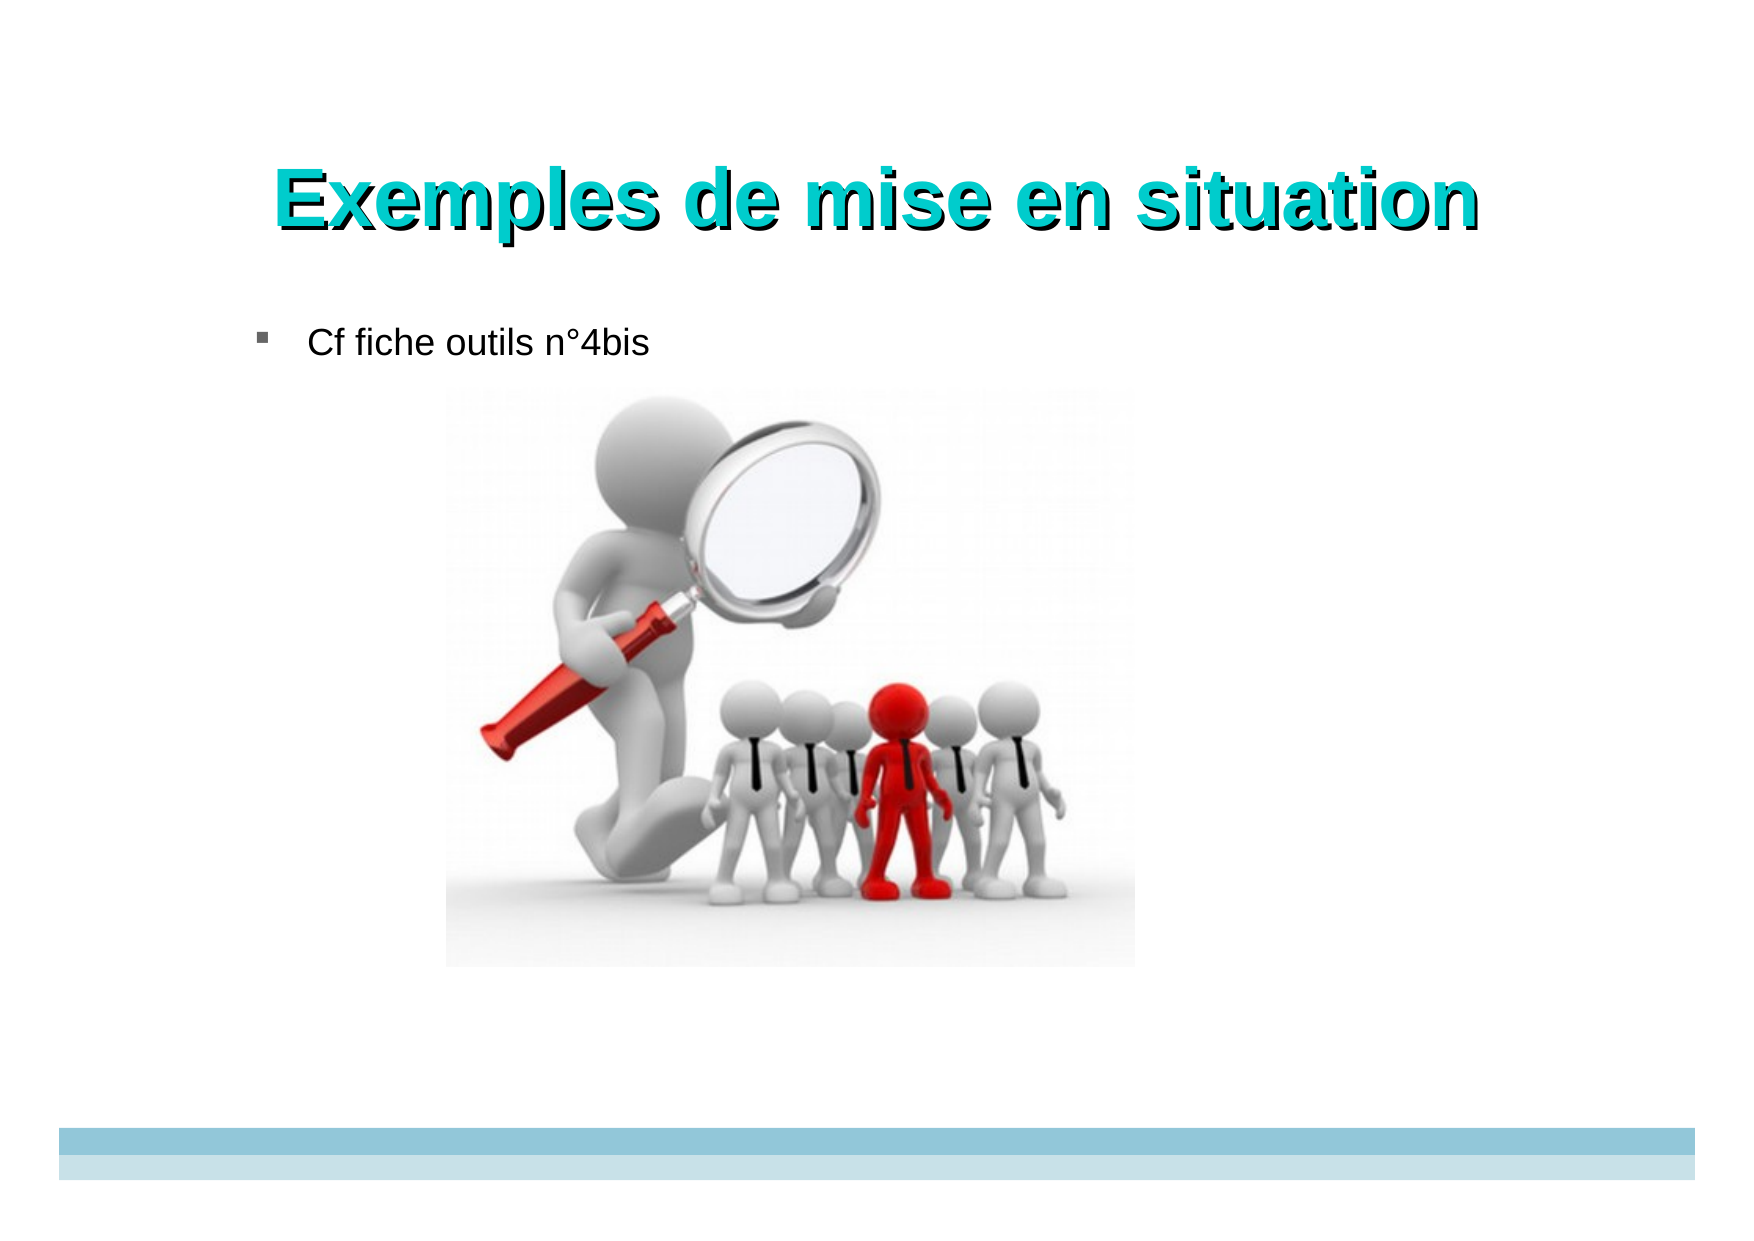

# Exemples de mise en situation
Cf fiche outils n°4bis